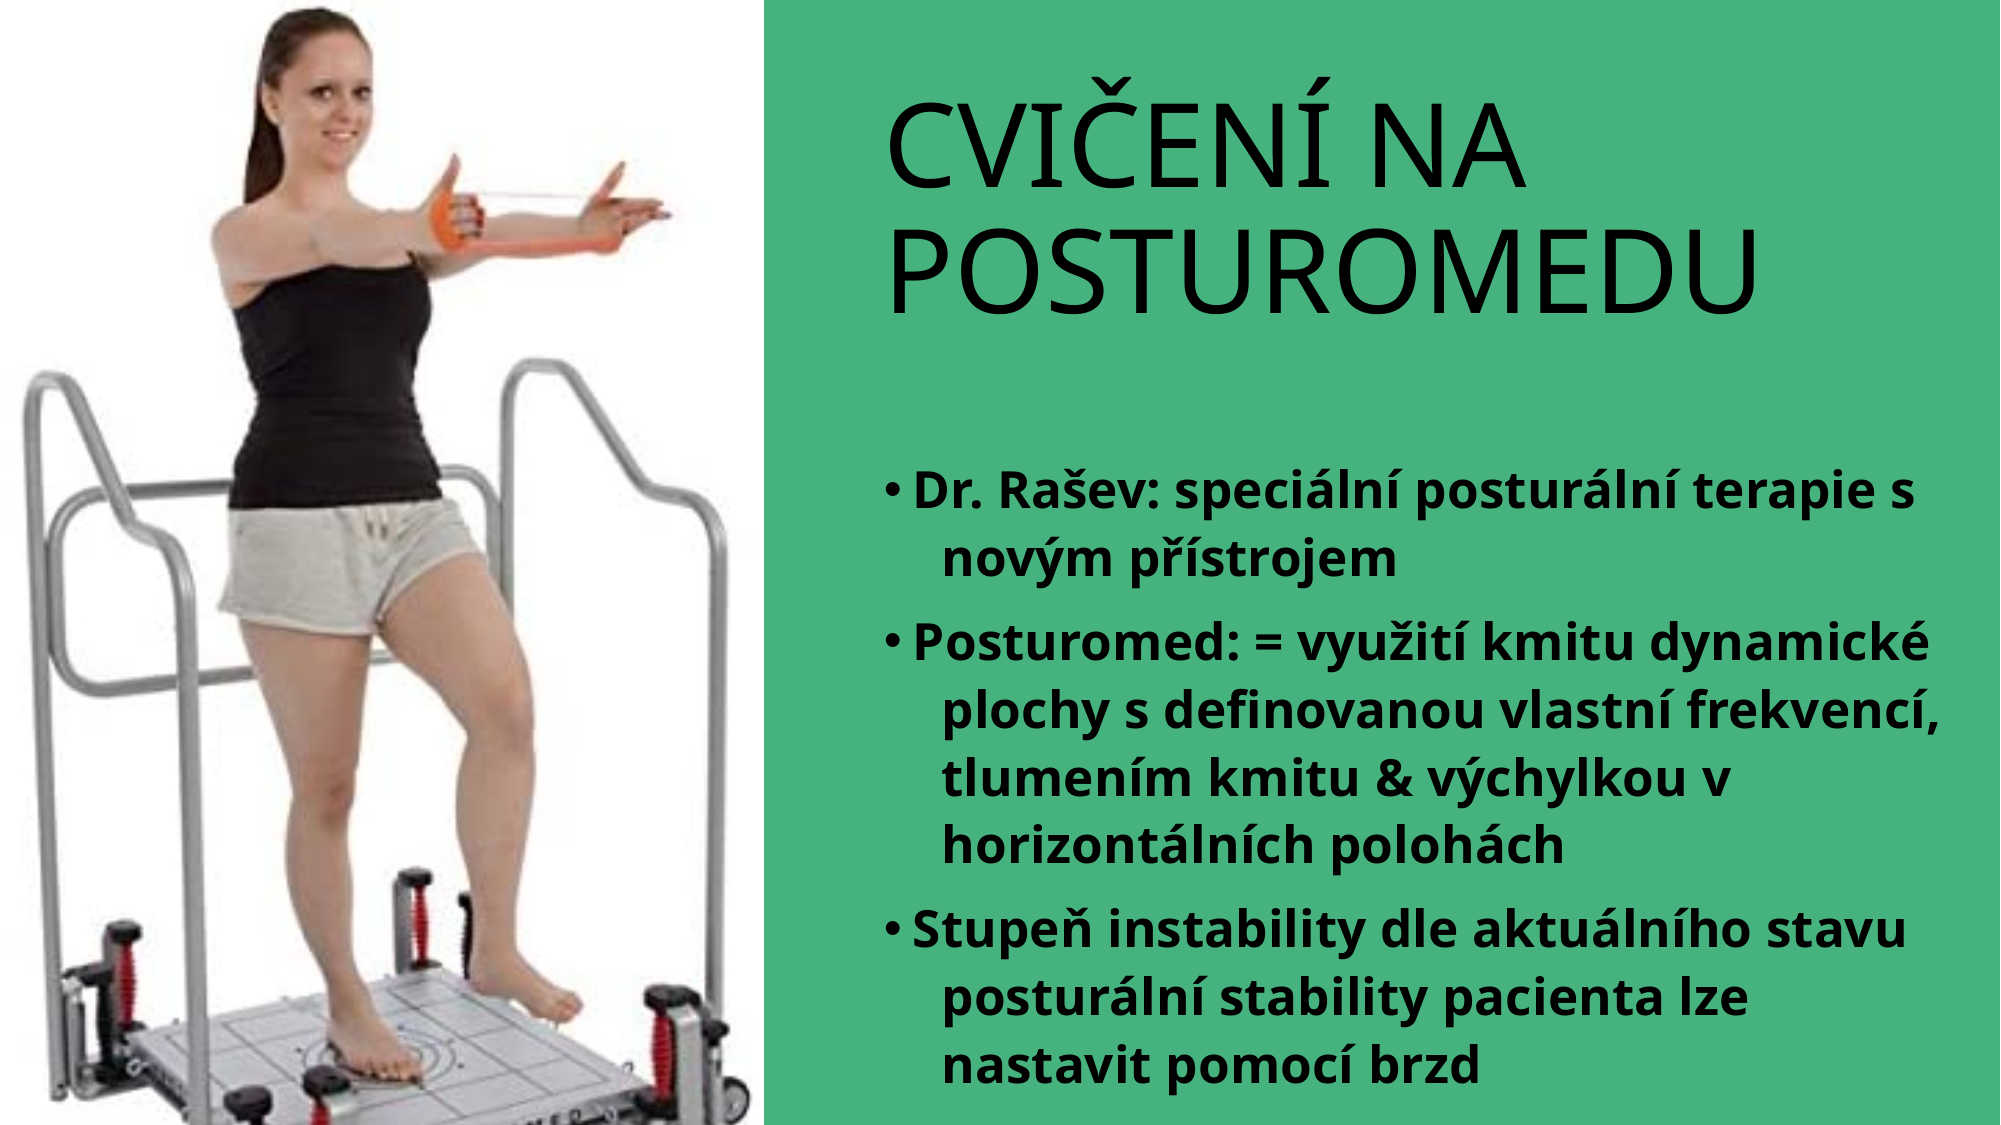

# CVIČENÍ NA POSTUROMEDU
Dr. Rašev: speciální posturální terapie s novým přístrojem
Posturomed: = využití kmitu dynamické plochy s definovanou vlastní frekvencí, tlumením kmitu & výchylkou v horizontálních polohách
Stupeň instability dle aktuálního stavu posturální stability pacienta lze nastavit pomocí brzd